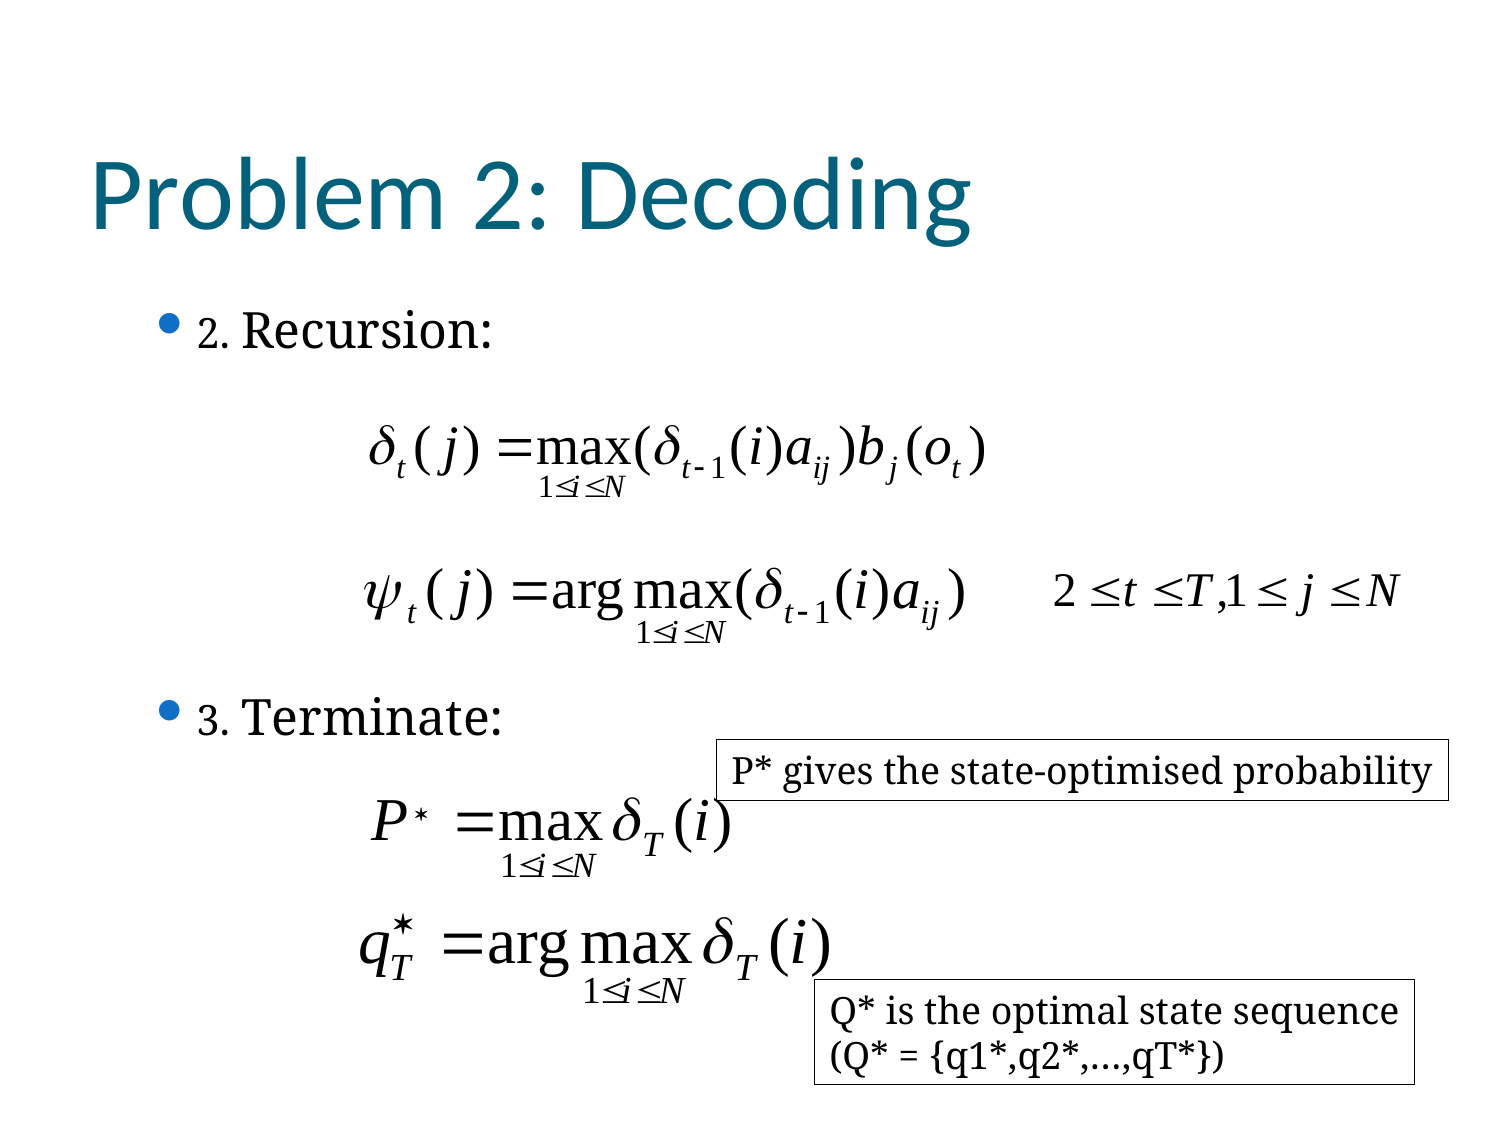

# Problem 2: Decoding
2. Recursion:
3. Terminate:
P* gives the state-optimised probability
Q* is the optimal state sequence
(Q* = {q1*,q2*,…,qT*})